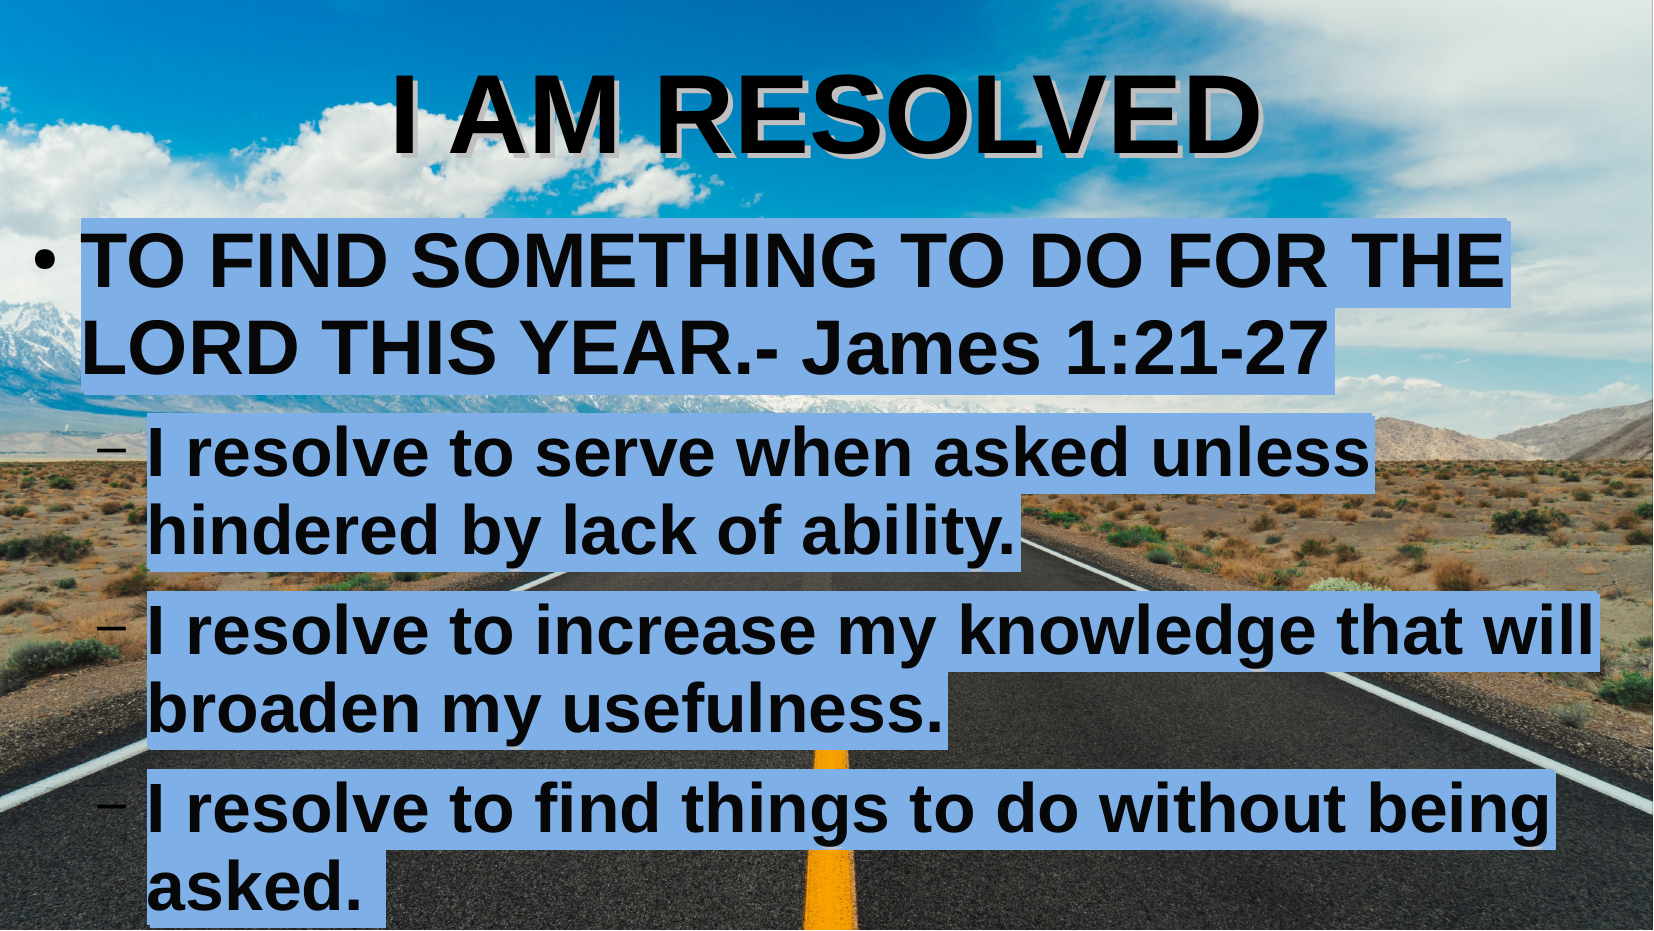

# I AM RESOLVED
TO FIND SOMETHING TO DO FOR THE LORD THIS YEAR.- James 1:21-27
I resolve to serve when asked unless hindered by lack of ability.
I resolve to increase my knowledge that will broaden my usefulness.
I resolve to find things to do without being asked.